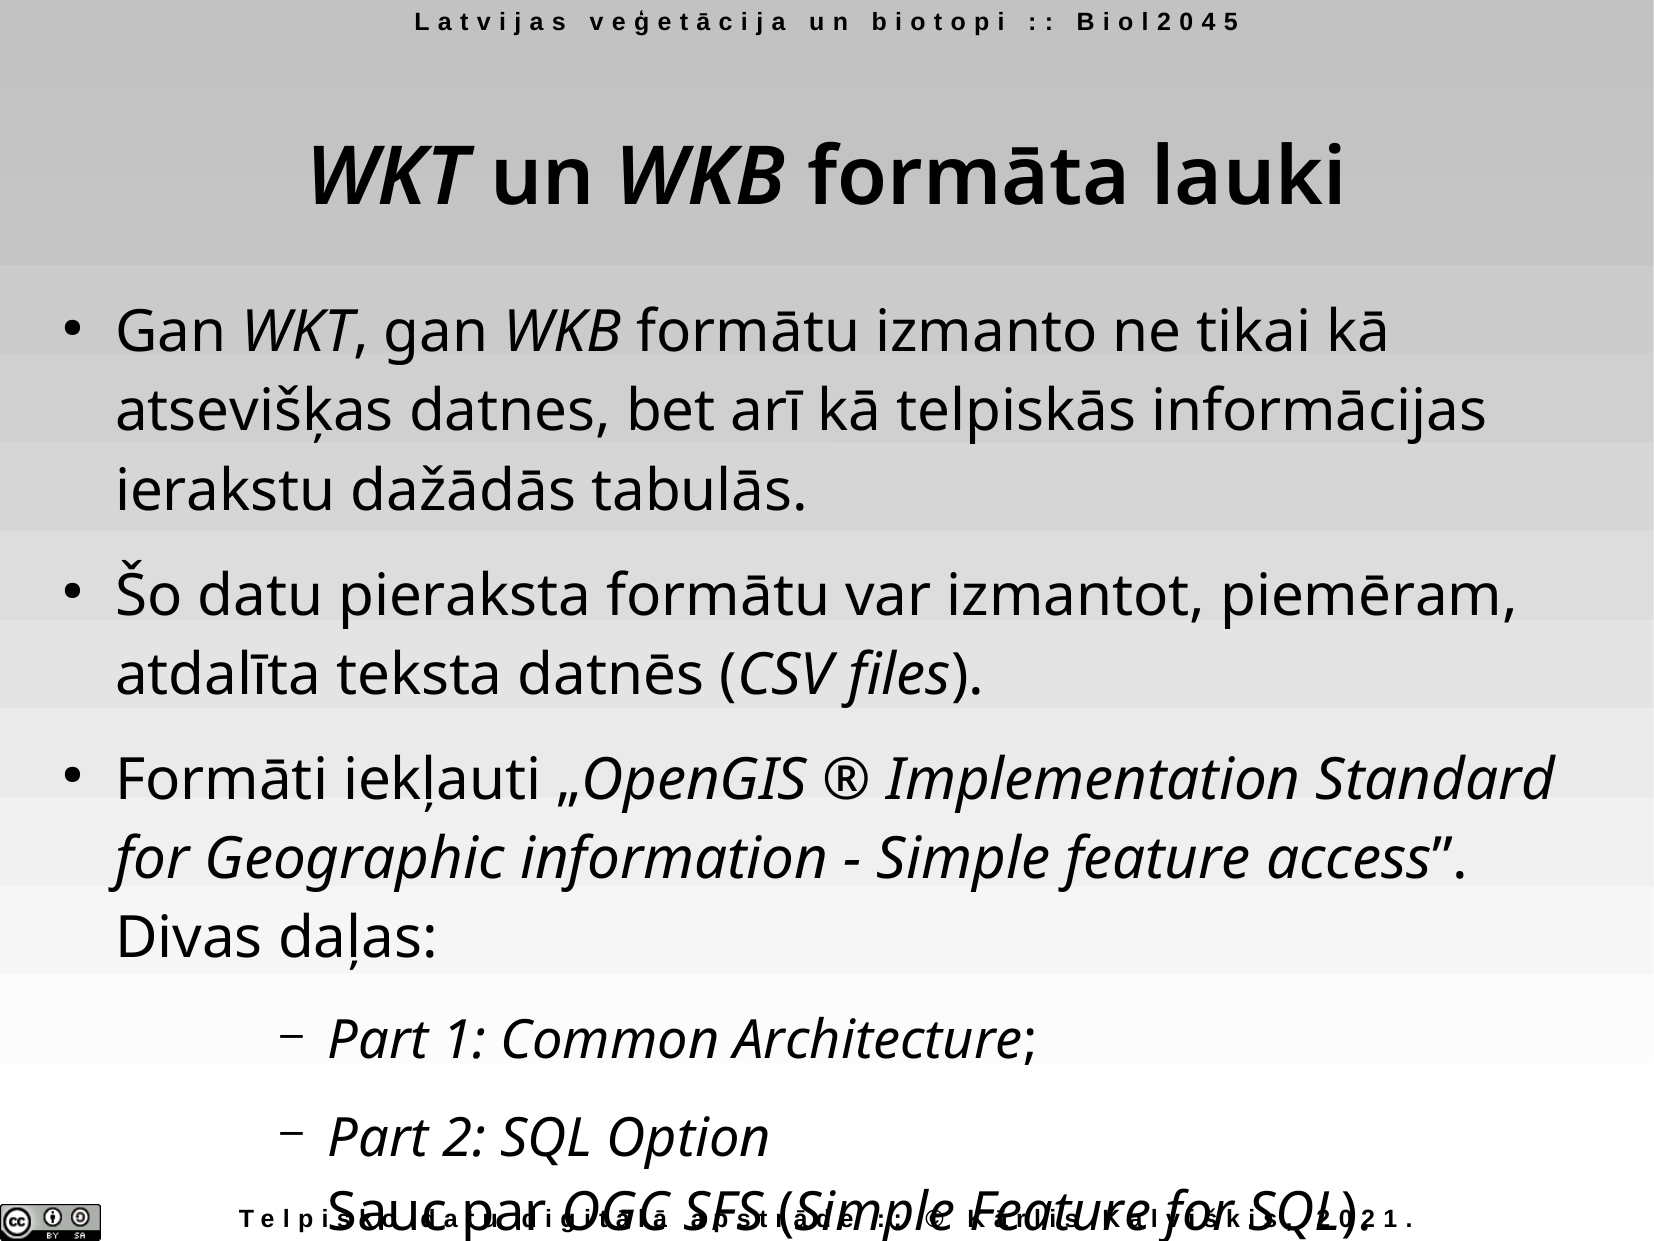

# WKT un WKB formāta lauki
Gan WKT, gan WKB formātu izmanto ne tikai kā atsevišķas datnes, bet arī kā telpiskās informācijas ierakstu dažādās tabulās.
Šo datu pieraksta formātu var izmantot, piemēram, atdalīta teksta datnēs (CSV files).
Formāti iekļauti „OpenGIS ® Implementation Standard for Geographic information - Simple feature access”. Divas daļas:
Part 1: Common Architecture;
Part 2: SQL Option
Sauc par OGC SFS (Simple Feature for SQL).